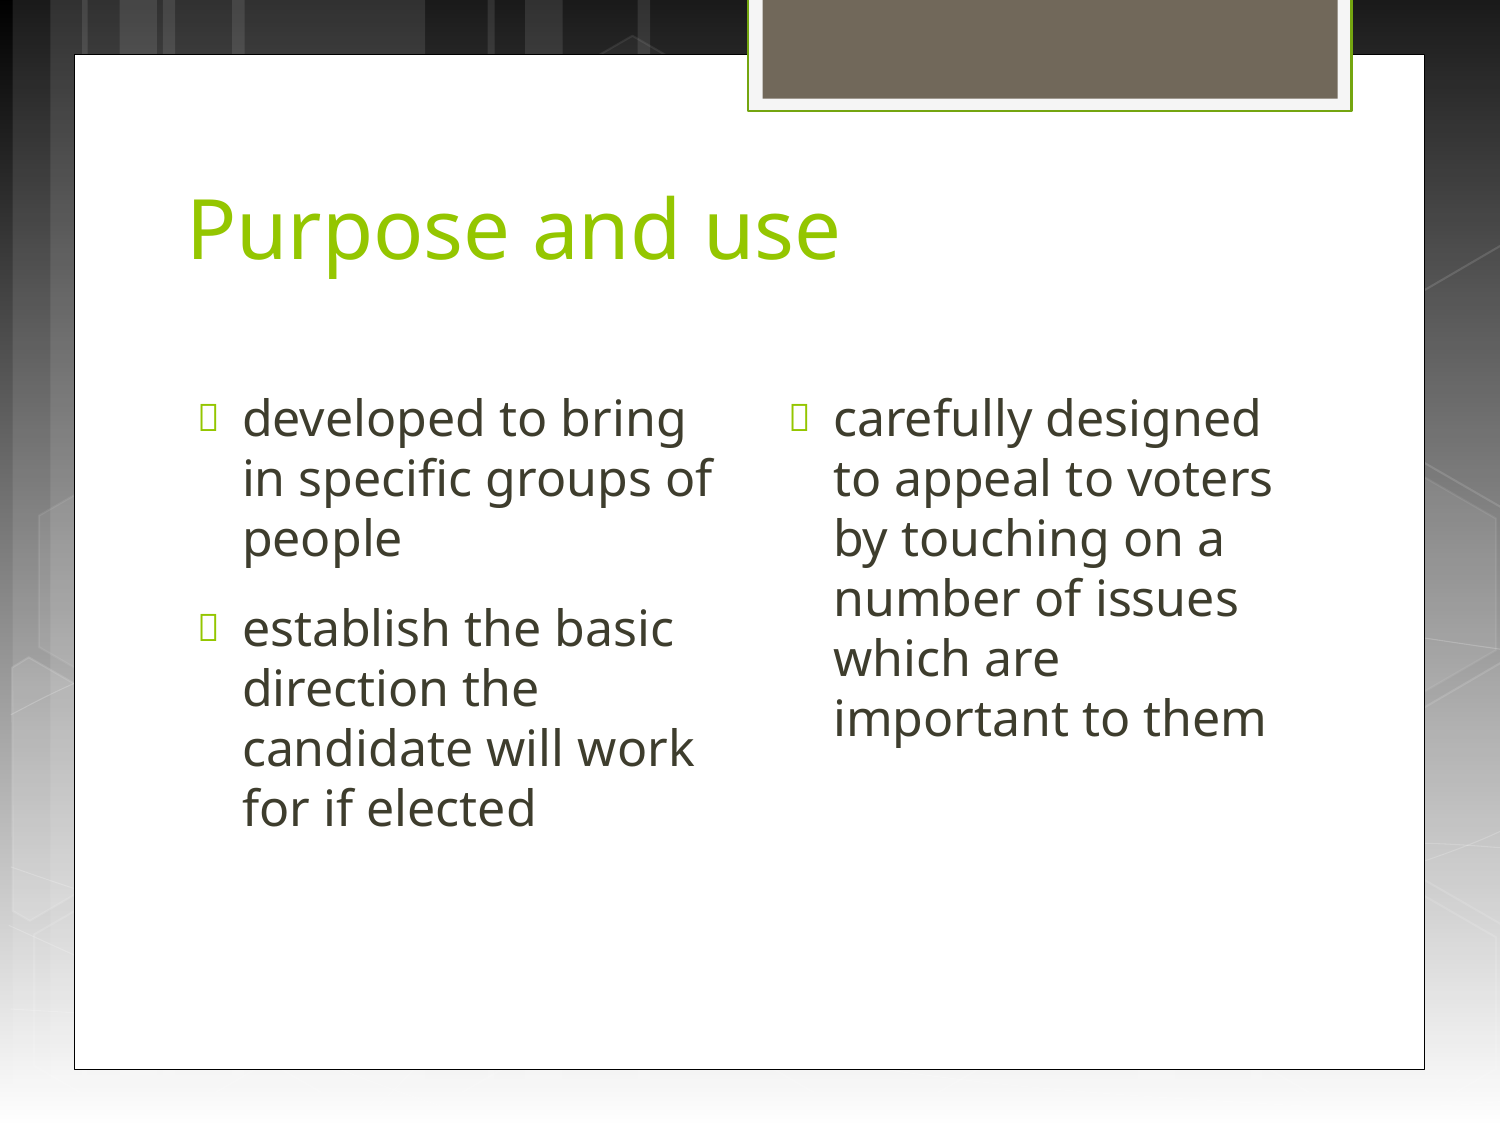

# Purpose and use
developed to bring in specific groups of people
establish the basic direction the candidate will work for if elected
carefully designed to appeal to voters by touching on a number of issues which are important to them